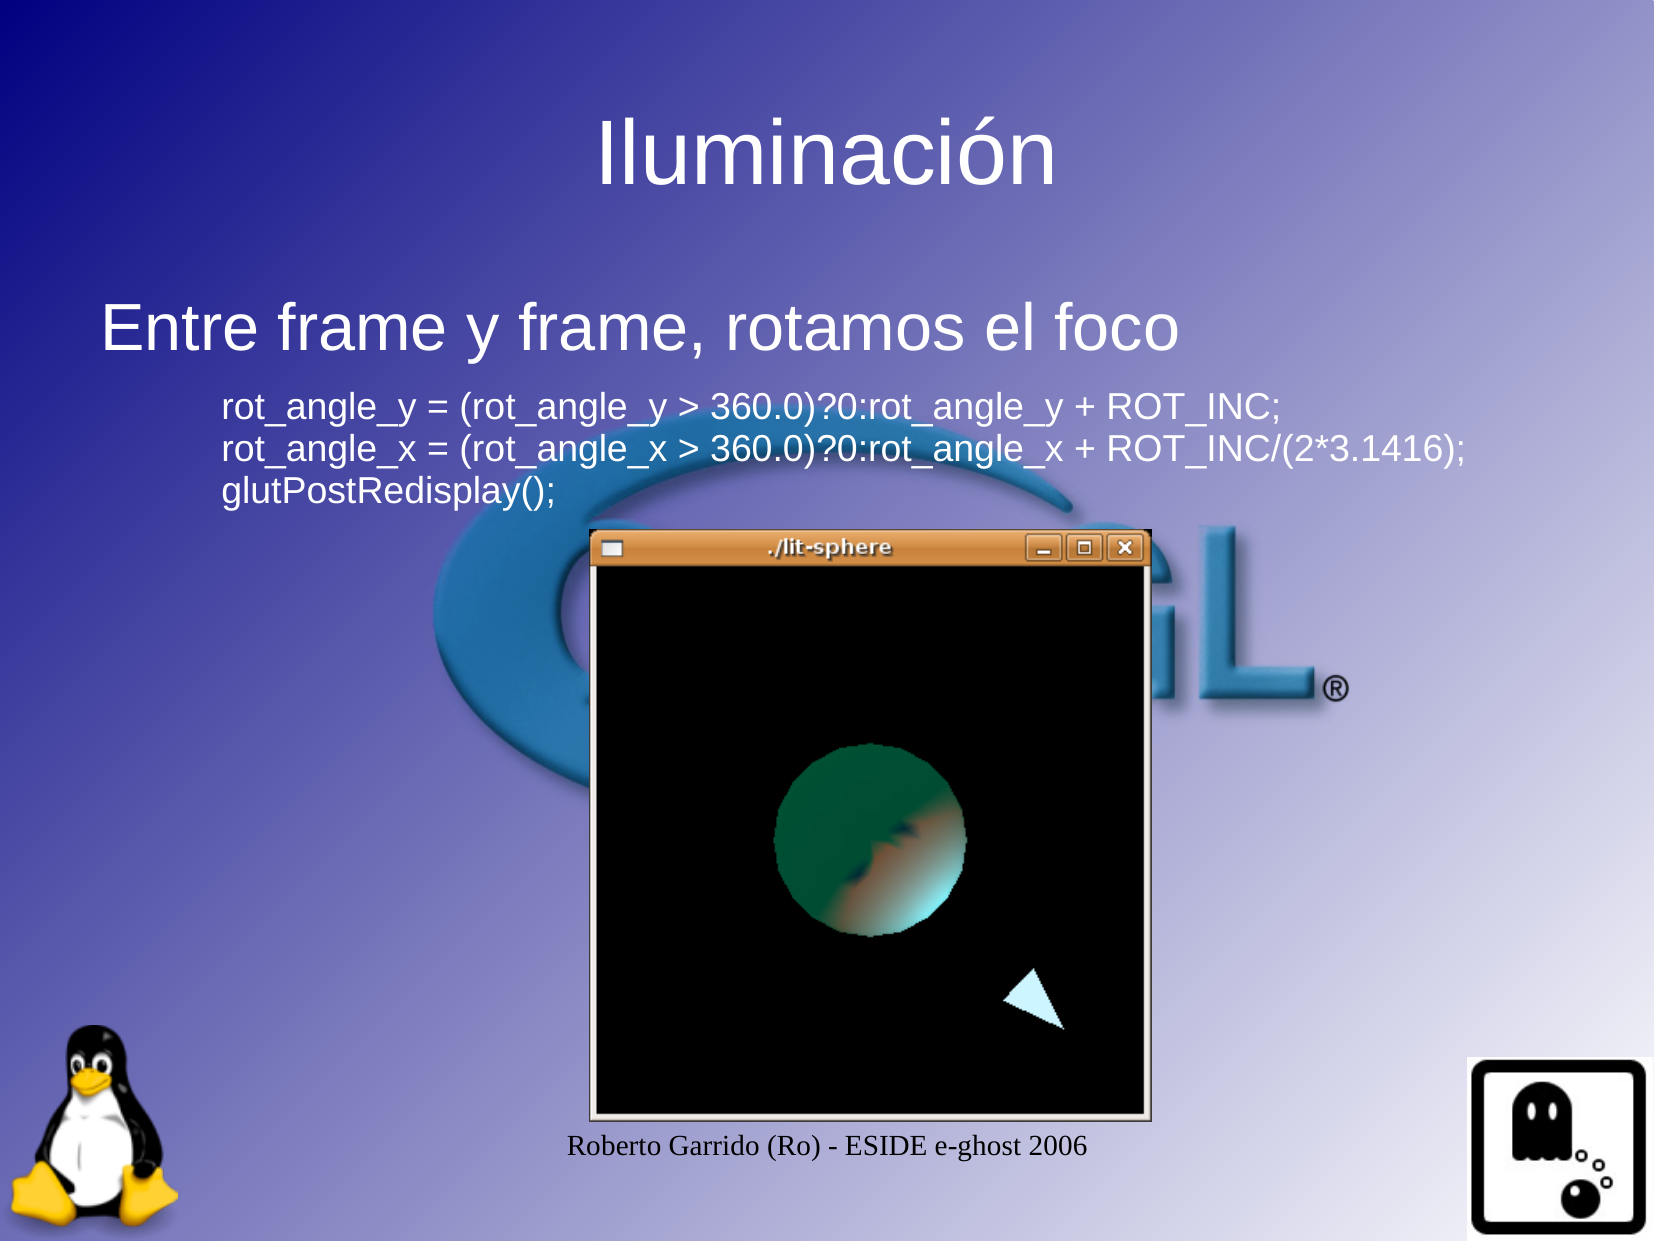

# Iluminación
Entre frame y frame, rotamos el foco
rot_angle_y = (rot_angle_y > 360.0)?0:rot_angle_y + ROT_INC;
rot_angle_x = (rot_angle_x > 360.0)?0:rot_angle_x + ROT_INC/(2*3.1416);
glutPostRedisplay();
Roberto Garrido (Ro) - ESIDE e-ghost 2006